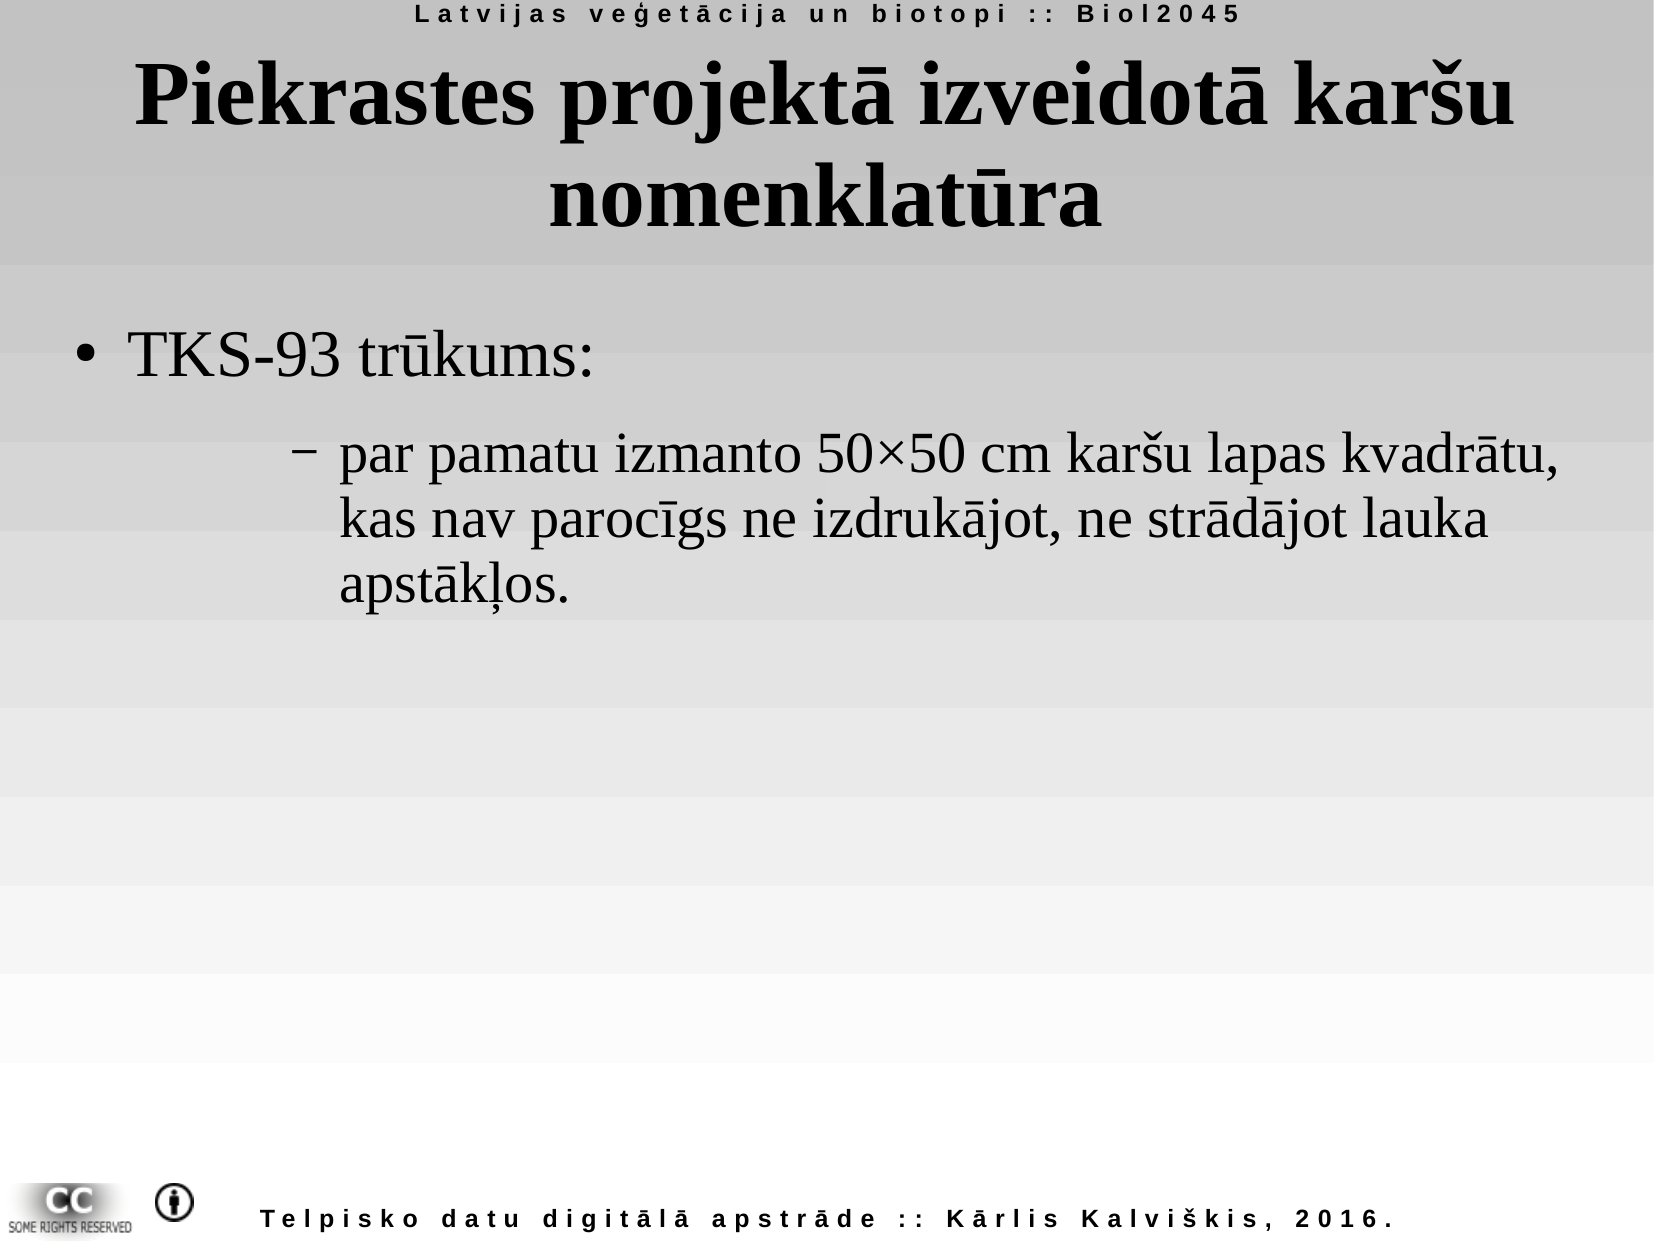

# Piekrastes projektā izveidotā karšu nomenklatūra
TKS-93 trūkums:
par pamatu izmanto 50×50 cm karšu lapas kvadrātu, kas nav parocīgs ne izdrukājot, ne strādājot lauka apstākļos.